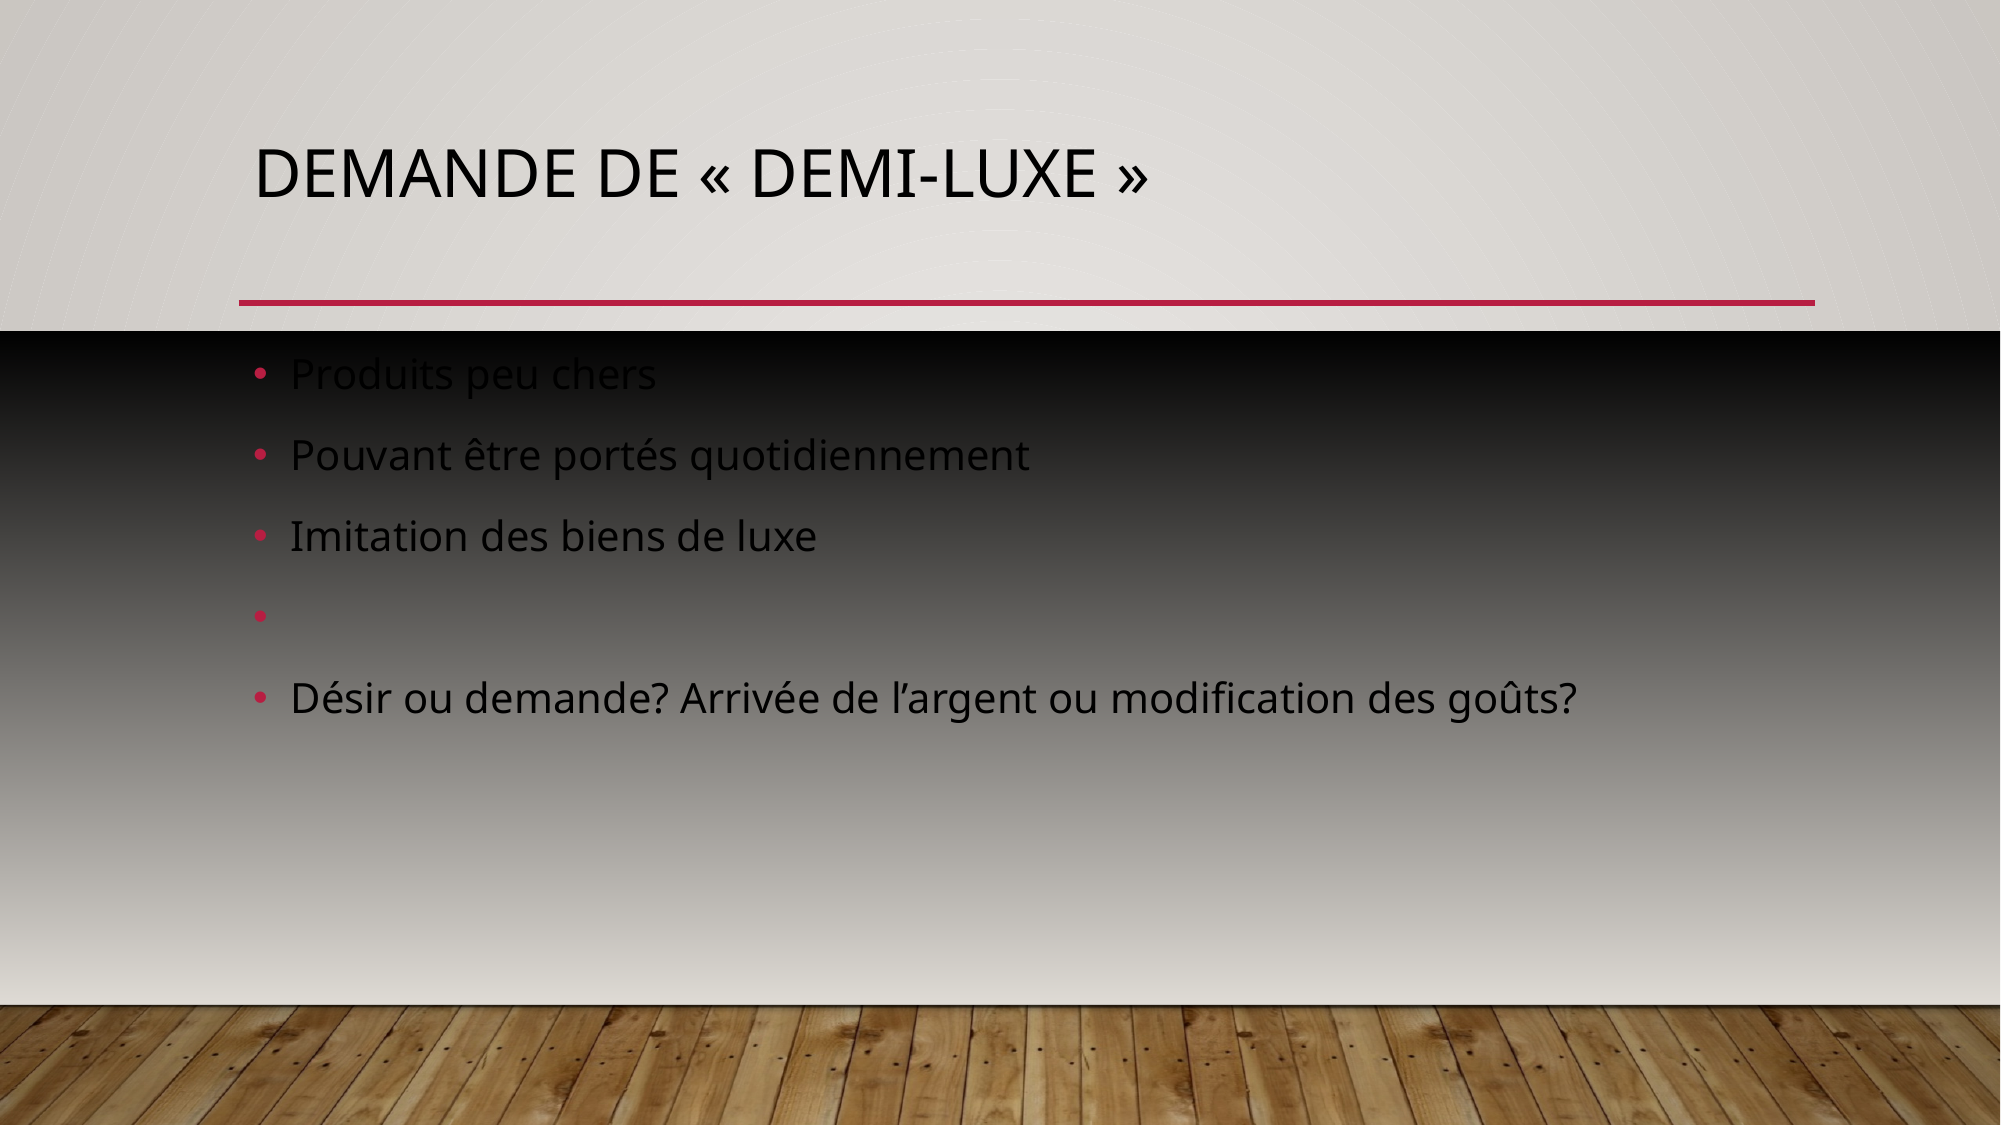

# Demande de « demi-luxe »
Produits peu chers
Pouvant être portés quotidiennement
Imitation des biens de luxe
Désir ou demande? Arrivée de l’argent ou modification des goûts?